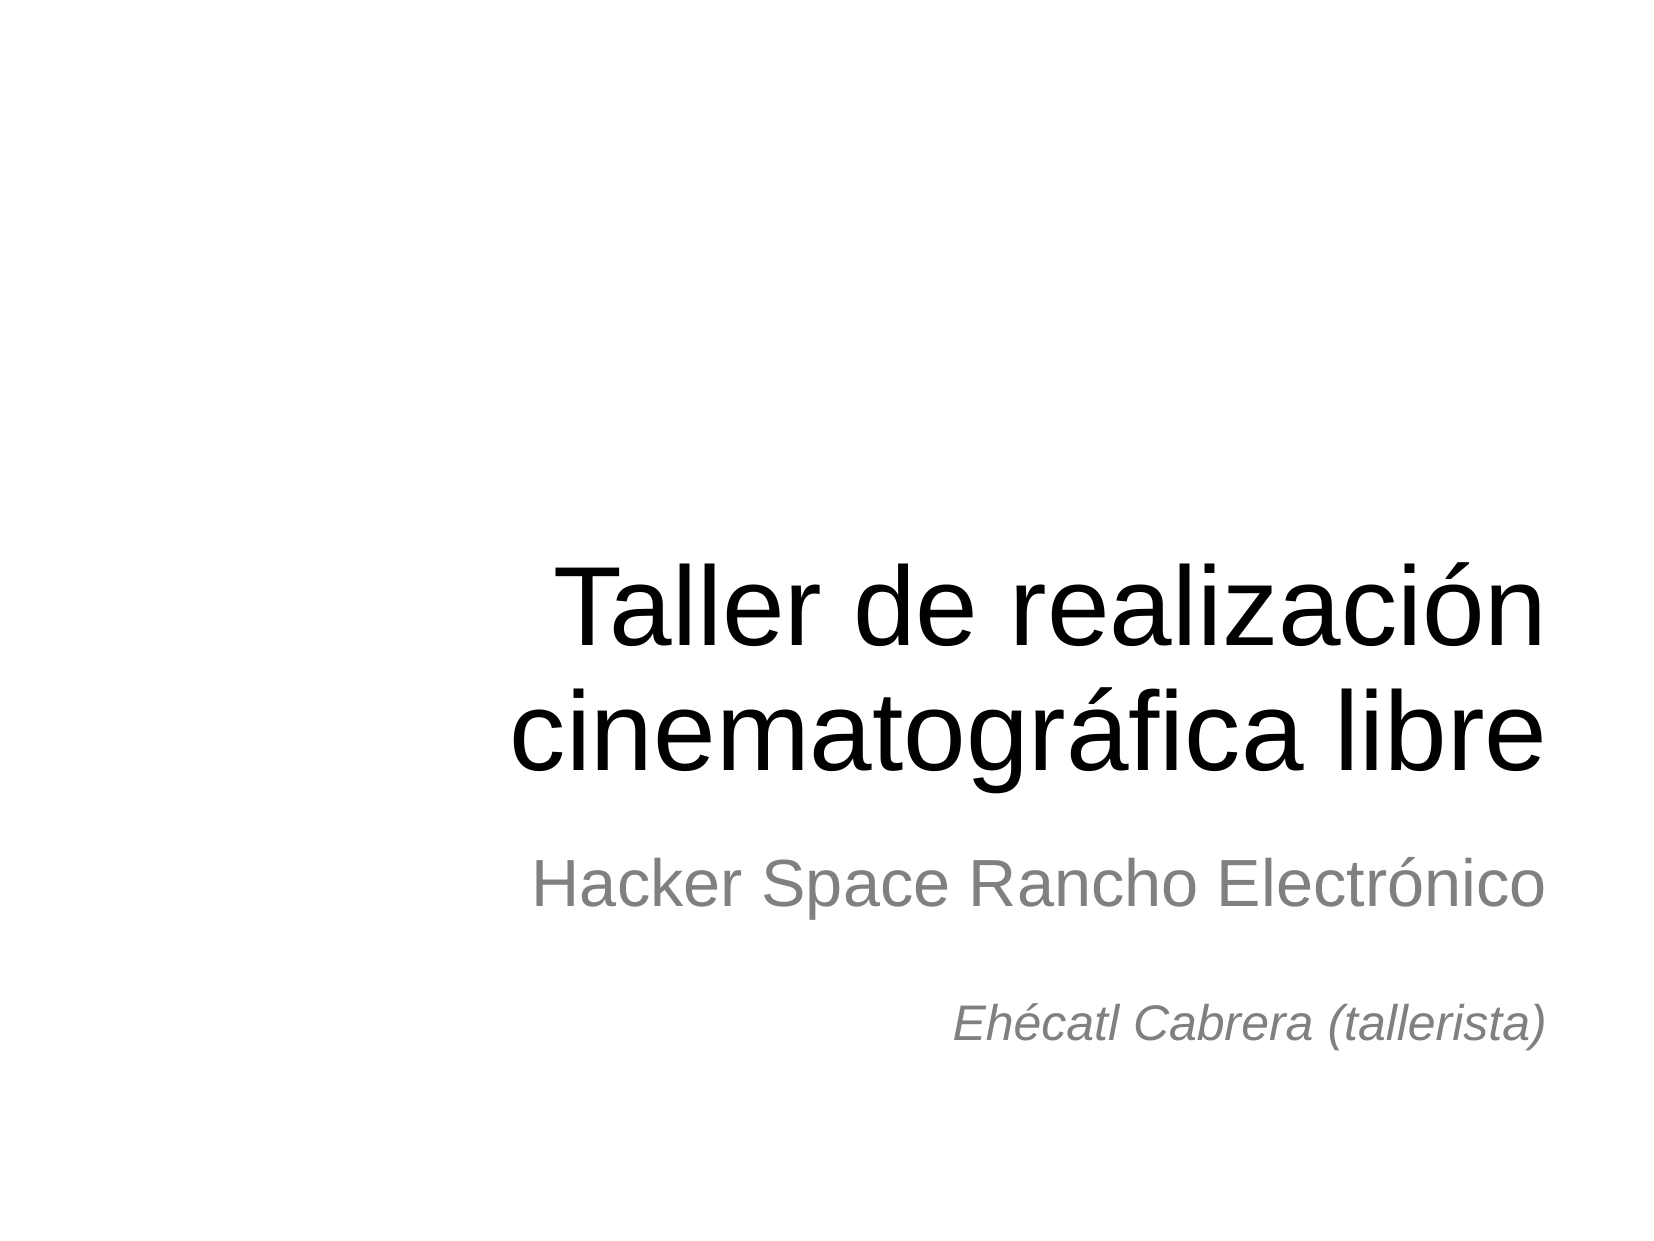

# Taller de realización cinematográfica libre
Hacker Space Rancho Electrónico
Ehécatl Cabrera (tallerista)